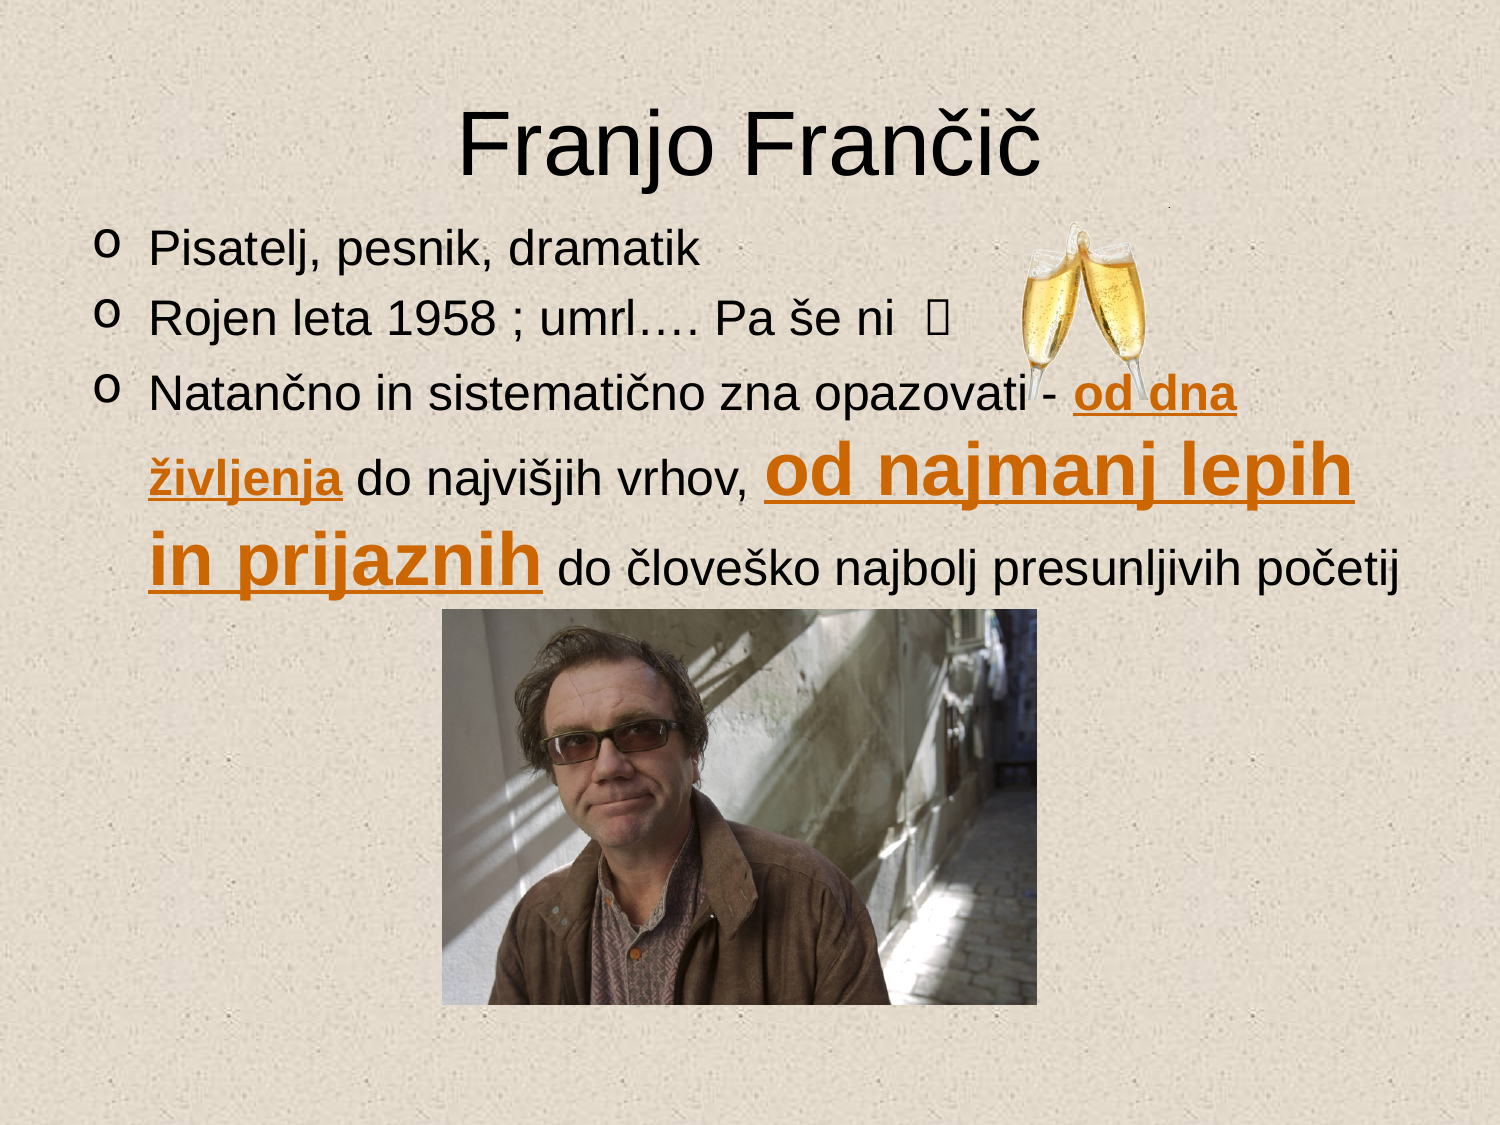

# Franjo Frančič
Pisatelj, pesnik, dramatik
Rojen leta 1958 ; umrl…. Pa še ni 
Natančno in sistematično zna opazovati - od dna življenja do najvišjih vrhov, od najmanj lepih in prijaznih do človeško najbolj presunljivih početij